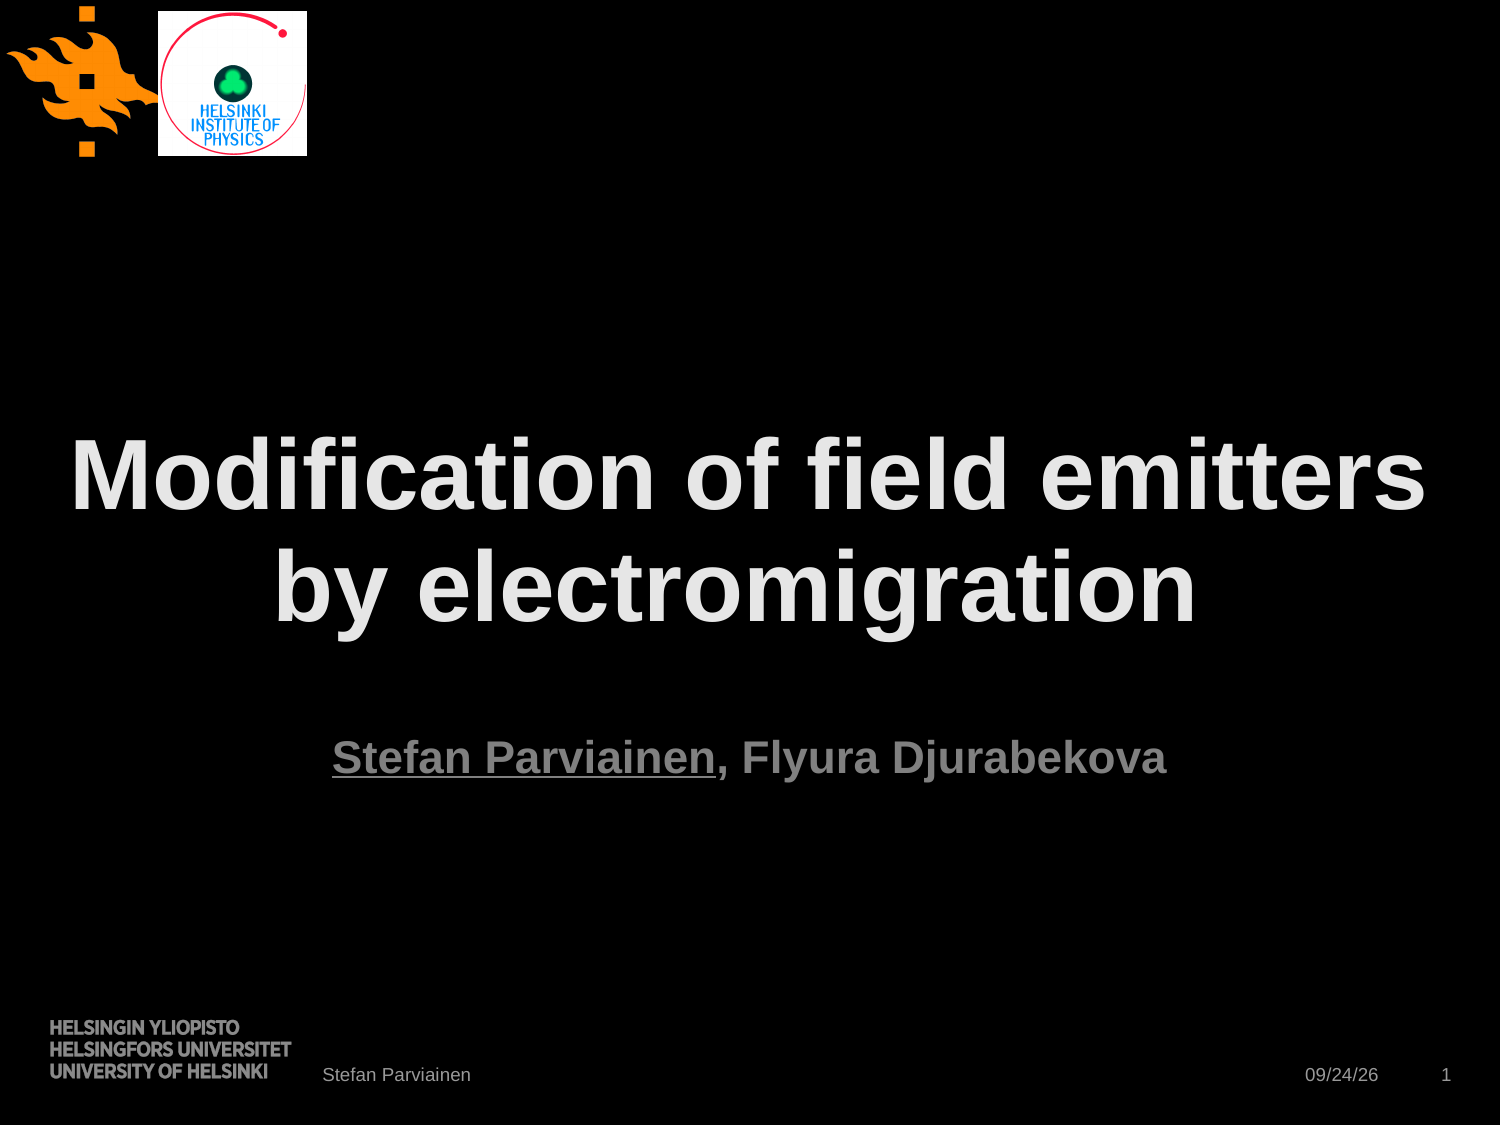

# Modification of field emitters by electromigration
Stefan Parviainen, Flyura Djurabekova
Stefan Parviainen
1